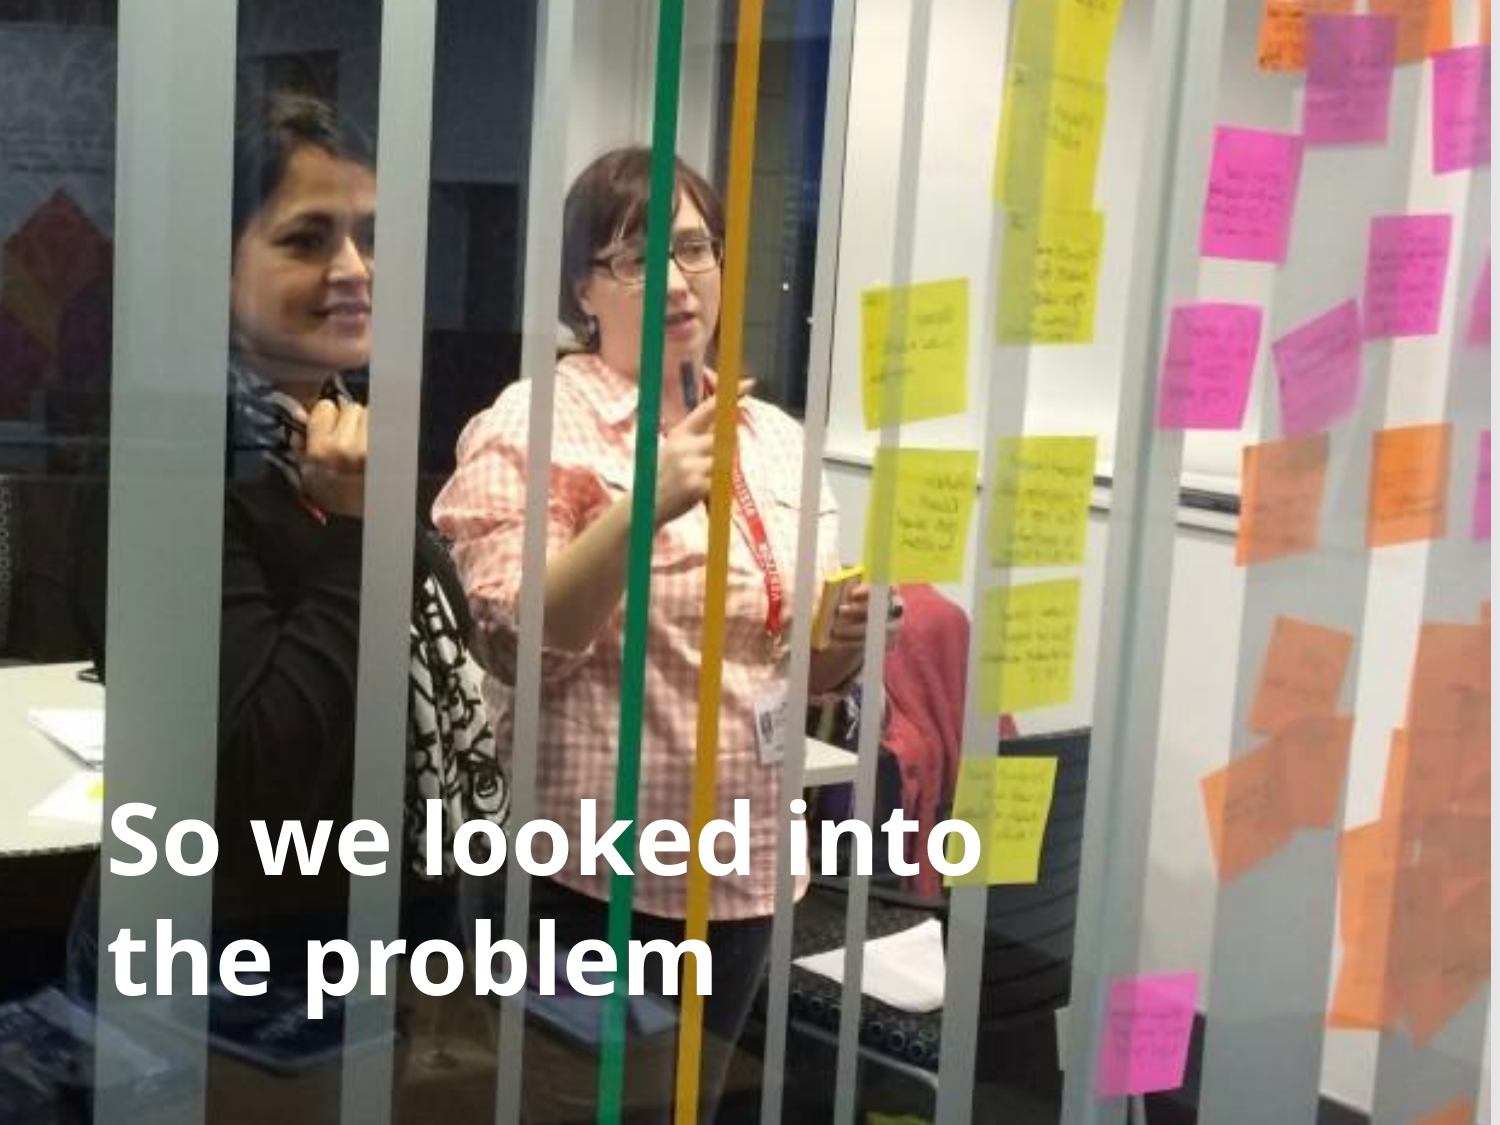

# So we looked into the problem